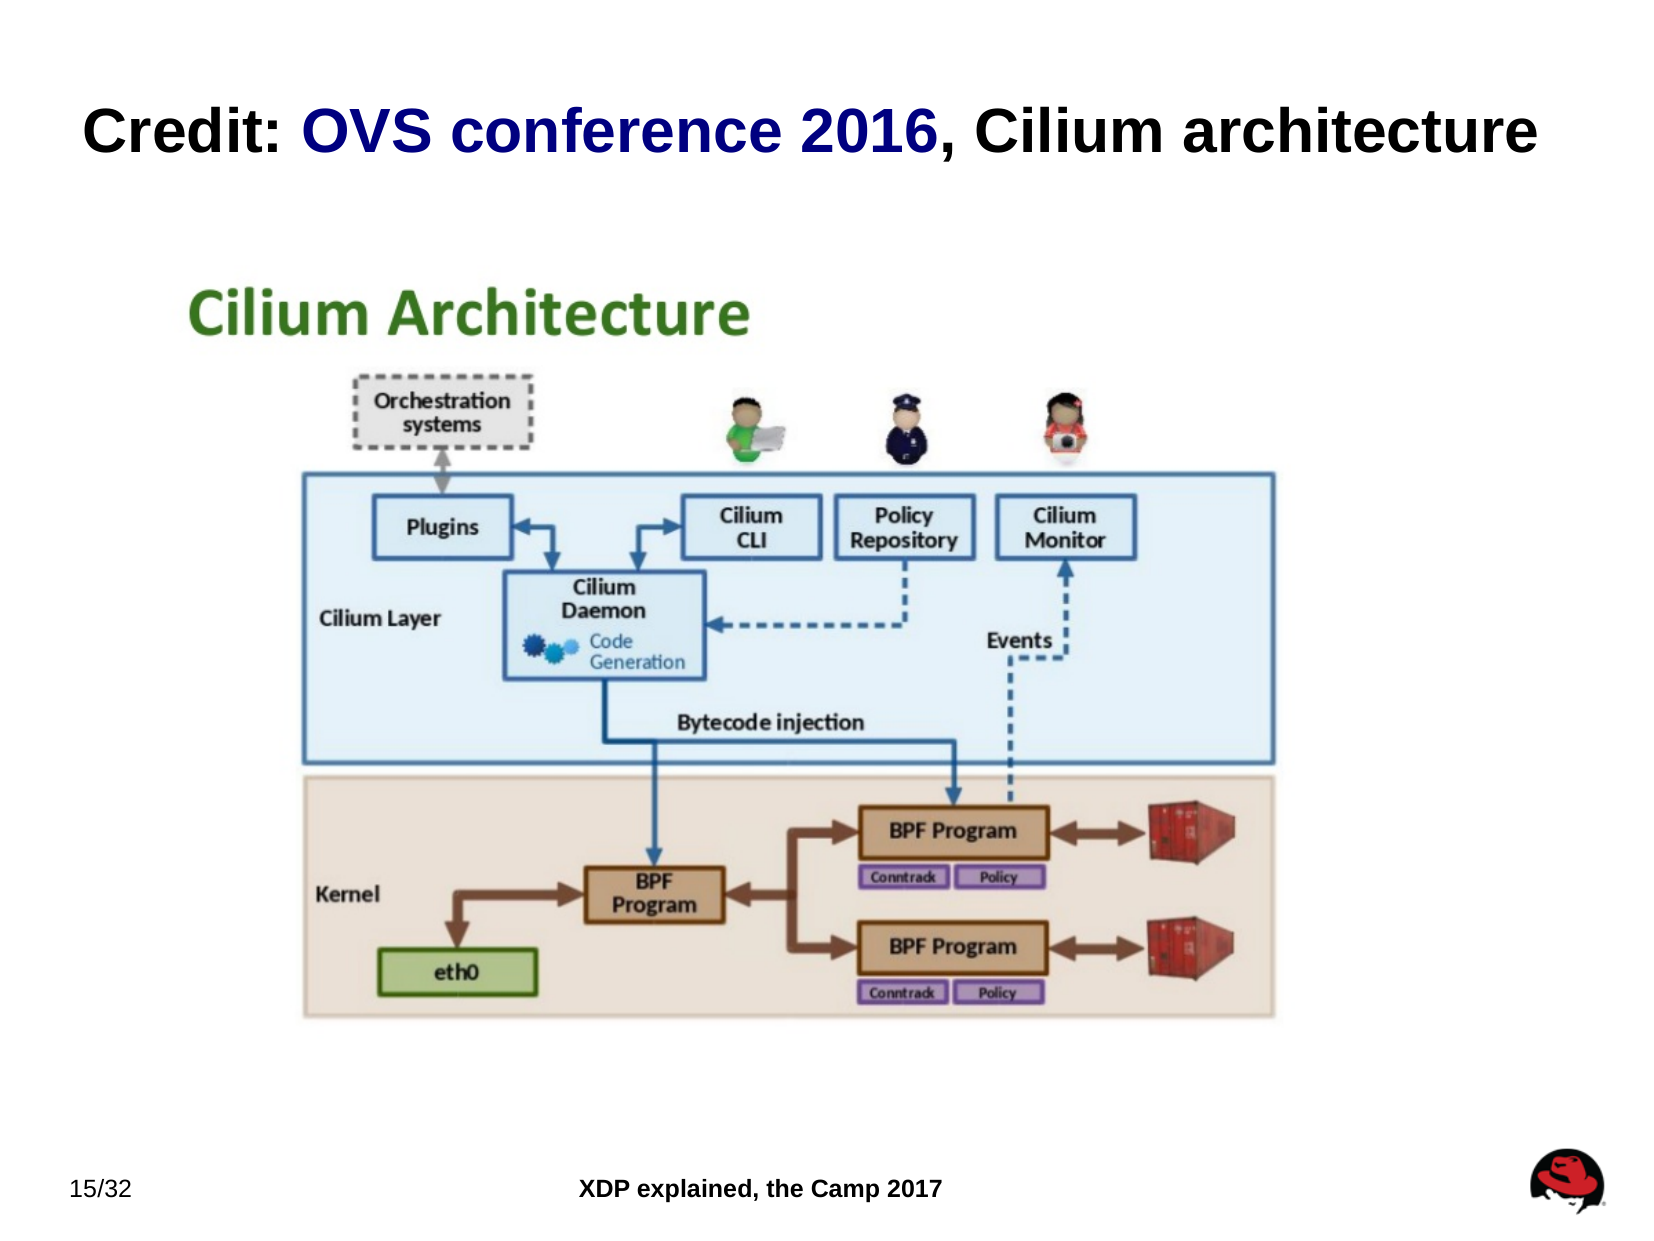

# Credit: OVS conference 2016, Cilium architecture